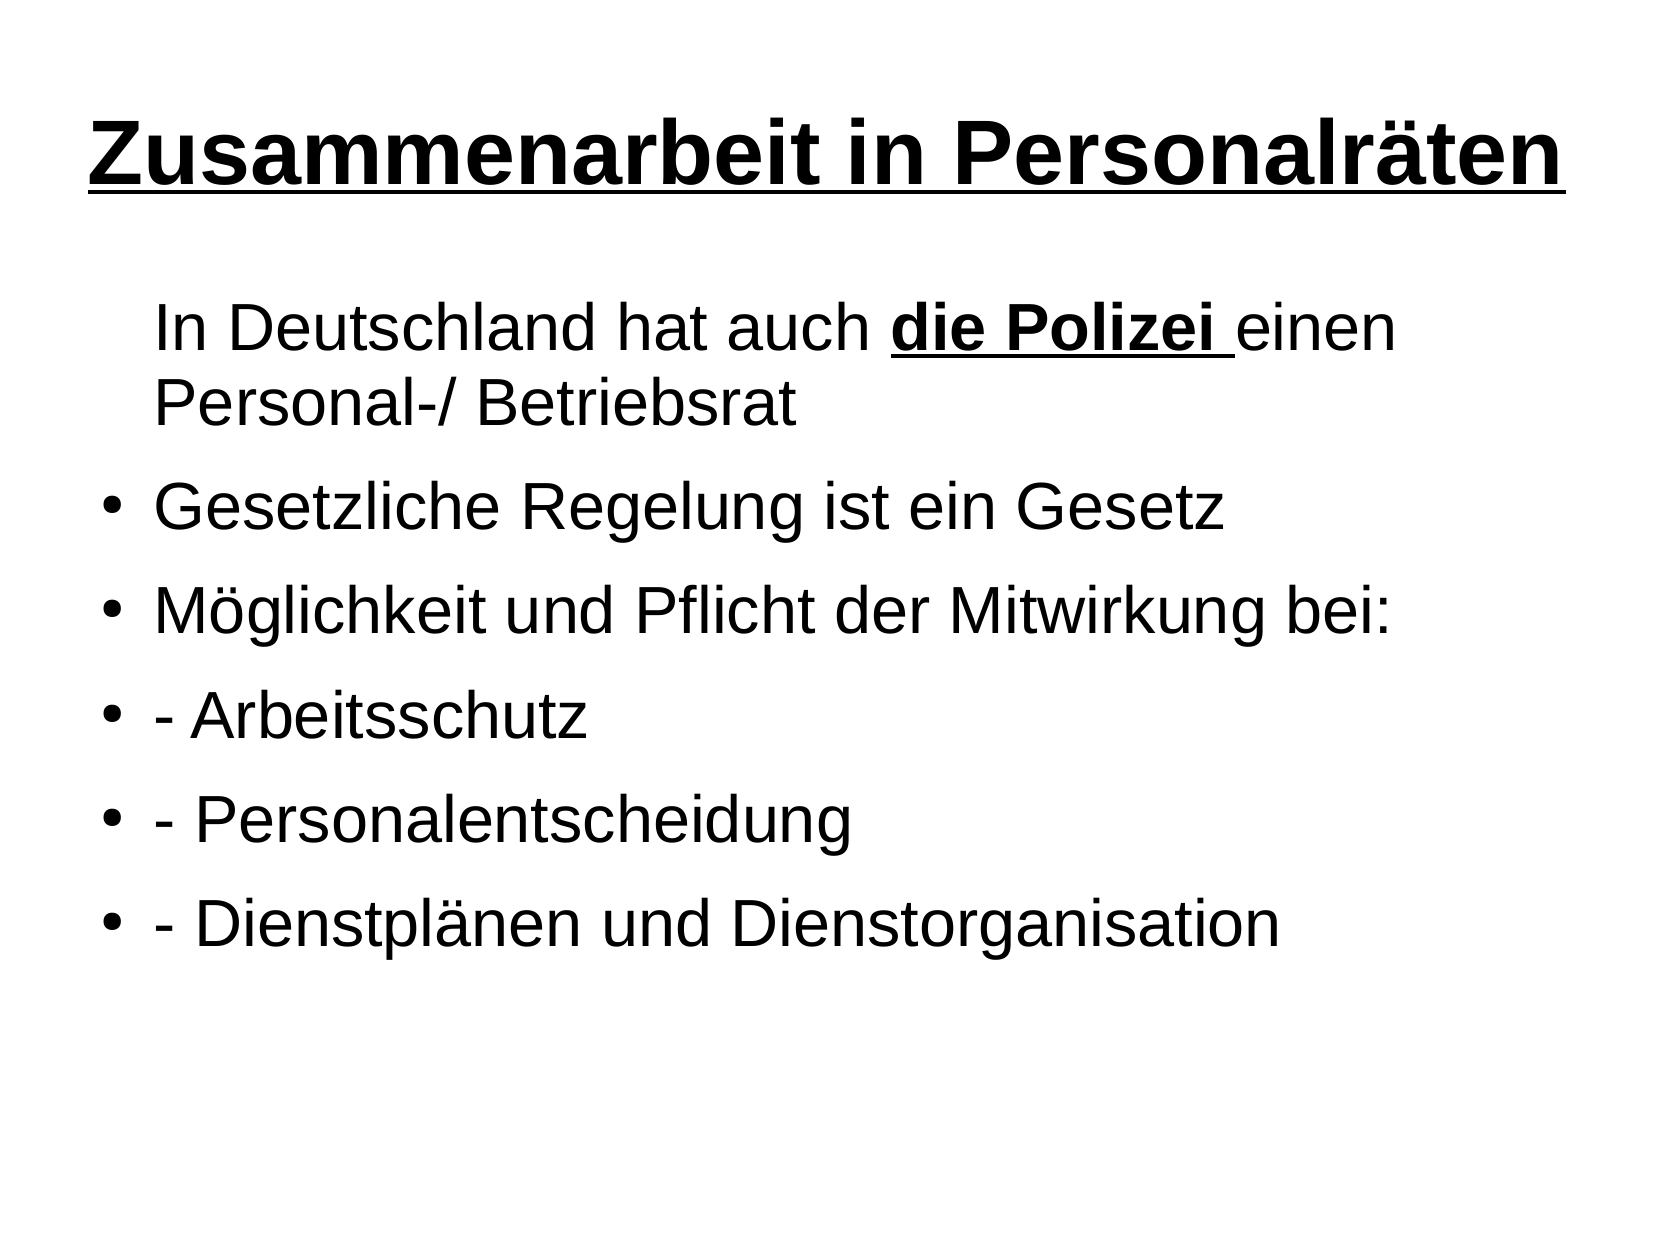

# Zusammenarbeit in Personalräten
In Deutschland hat auch die Polizei einen Personal-/ Betriebsrat
Gesetzliche Regelung ist ein Gesetz
Möglichkeit und Pflicht der Mitwirkung bei:
- Arbeitsschutz
- Personalentscheidung
- Dienstplänen und Dienstorganisation